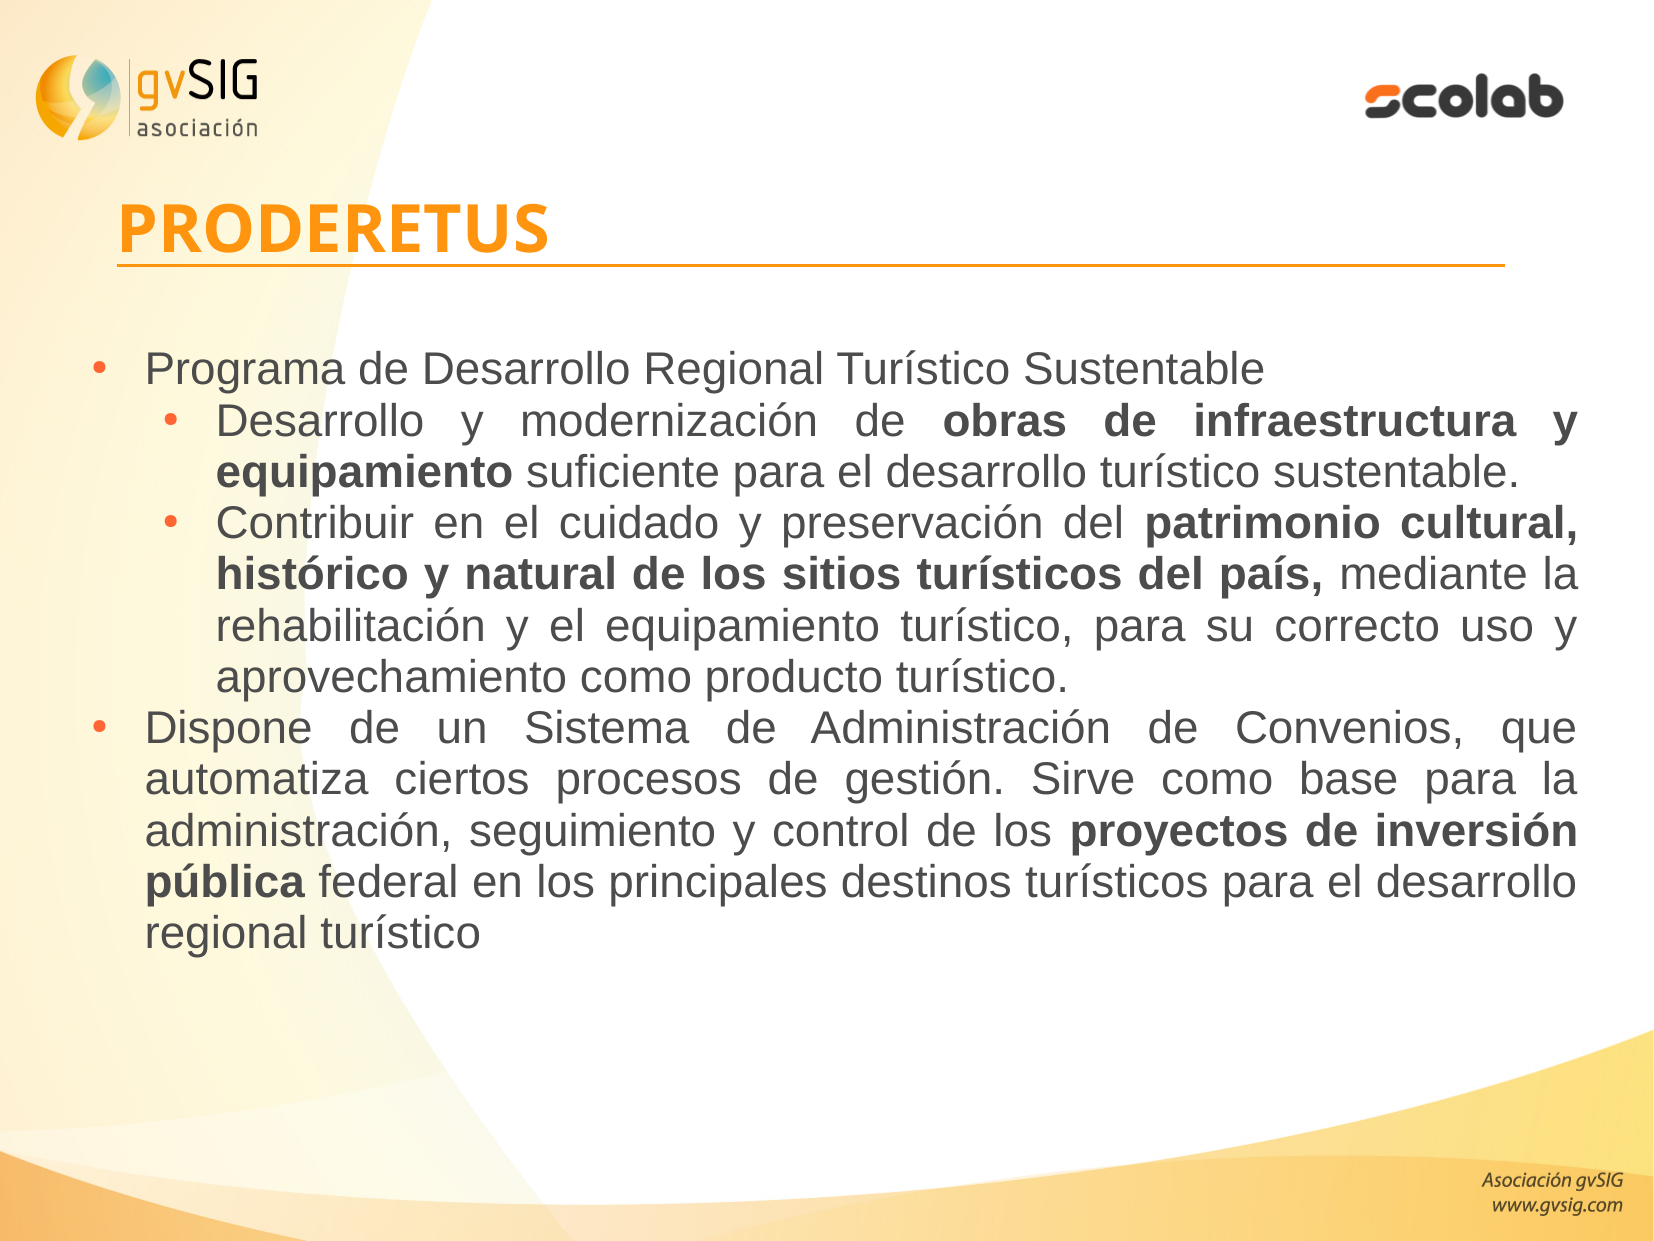

# PRODERETUS
Programa de Desarrollo Regional Turístico Sustentable
Desarrollo y modernización de obras de infraestructura y equipamiento suficiente para el desarrollo turístico sustentable.
Contribuir en el cuidado y preservación del patrimonio cultural, histórico y natural de los sitios turísticos del país, mediante la rehabilitación y el equipamiento turístico, para su correcto uso y aprovechamiento como producto turístico.
Dispone de un Sistema de Administración de Convenios, que automatiza ciertos procesos de gestión. Sirve como base para la administración, seguimiento y control de los proyectos de inversión pública federal en los principales destinos turísticos para el desarrollo regional turístico